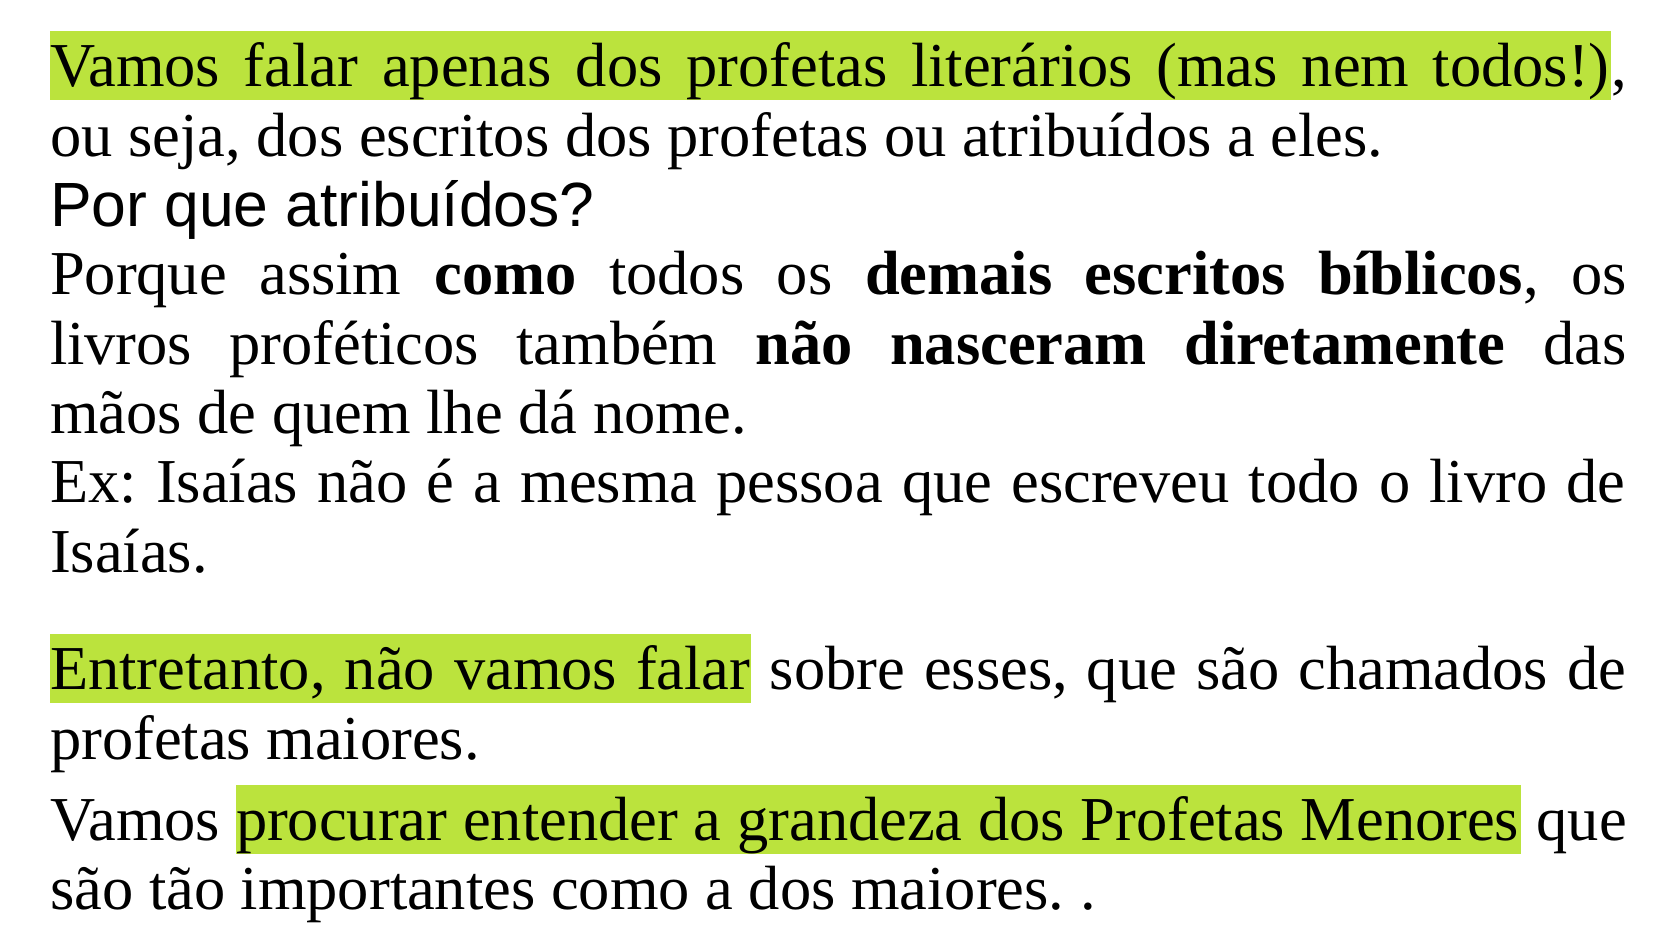

Vamos falar apenas dos profetas literários (mas nem todos!), ou seja, dos escritos dos profetas ou atribuídos a eles.
Por que atribuídos?
Porque assim como todos os demais escritos bíblicos, os livros proféticos também não nasceram diretamente das mãos de quem lhe dá nome.
Ex: Isaías não é a mesma pessoa que escreveu todo o livro de Isaías.
Entretanto, não vamos falar sobre esses, que são chamados de profetas maiores.
Vamos procurar entender a grandeza dos Profetas Menores que são tão importantes como a dos maiores. .